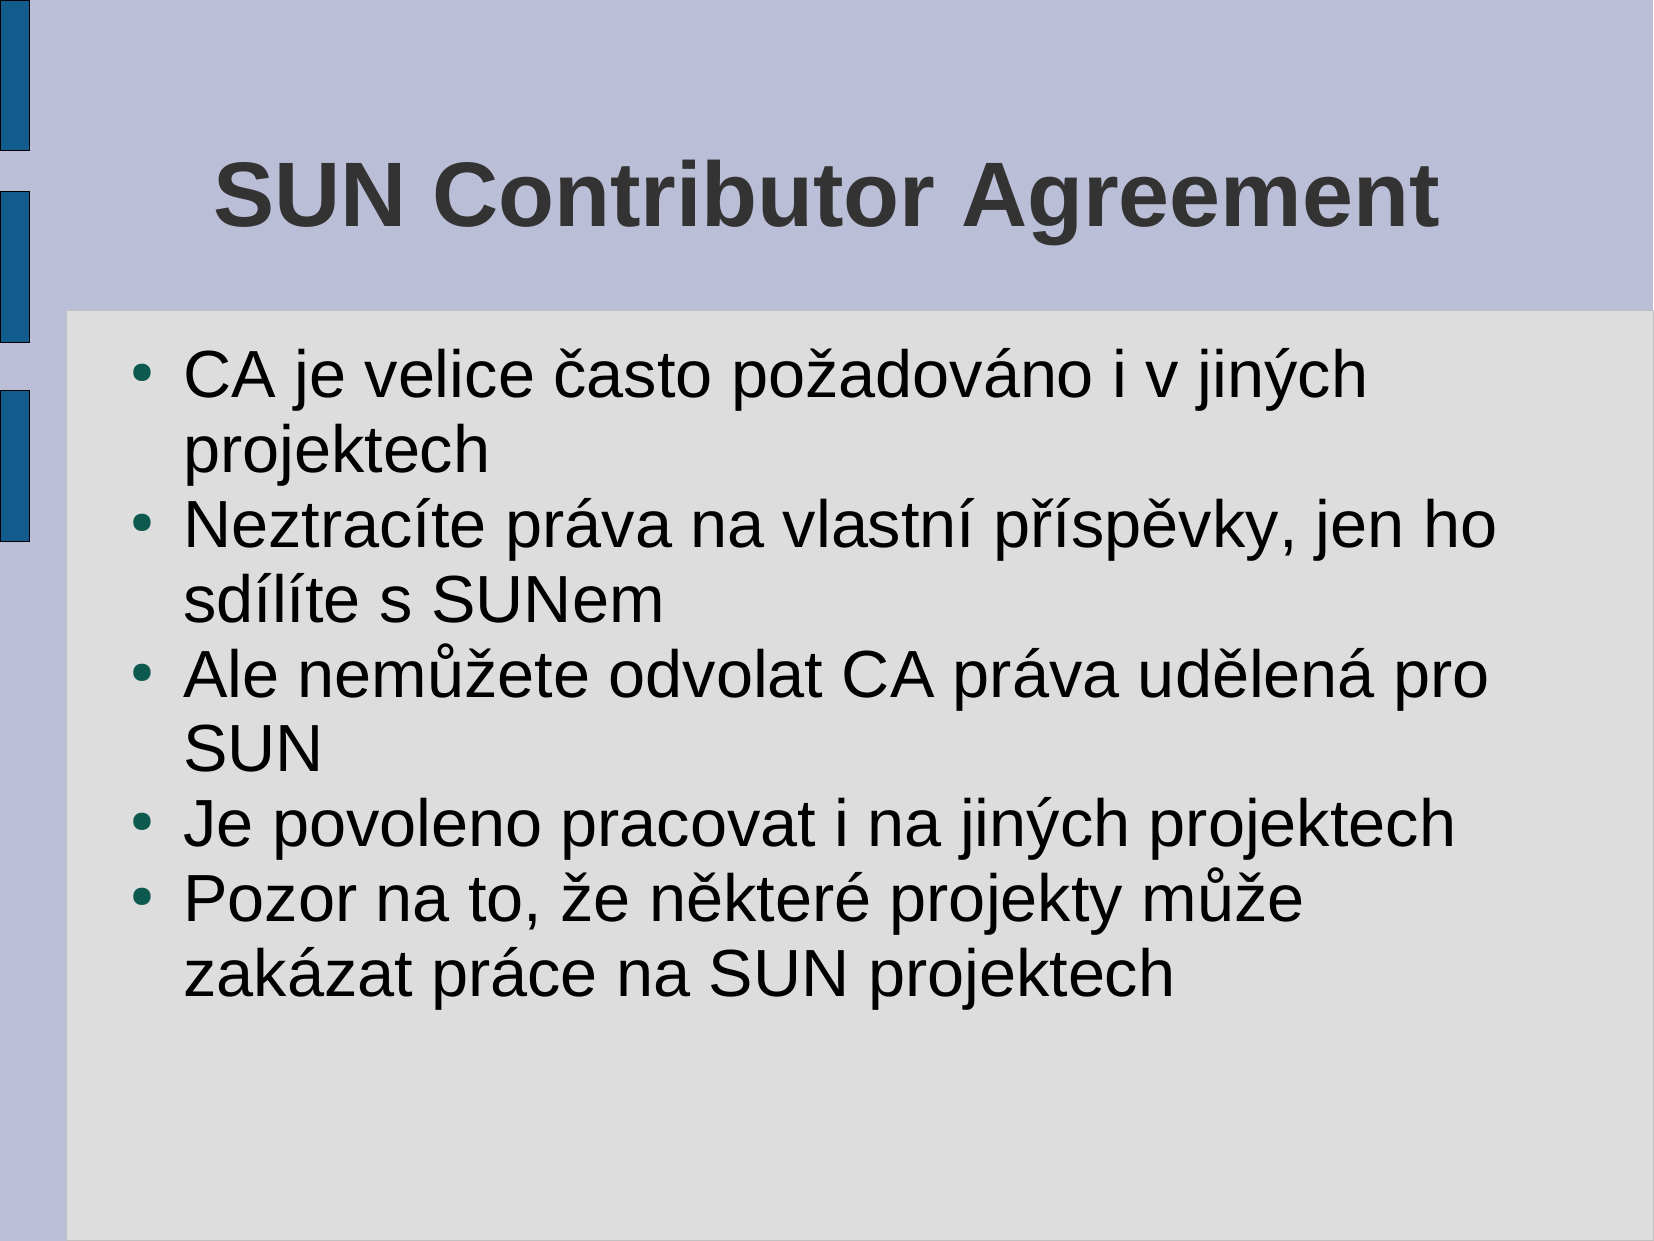

# SUN Contributor Agreement
CA je velice často požadováno i v jiných projektech
Neztracíte práva na vlastní příspěvky, jen ho sdílíte s SUNem
Ale nemůžete odvolat CA práva udělená pro SUN
Je povoleno pracovat i na jiných projektech
Pozor na to, že některé projekty může zakázat práce na SUN projektech